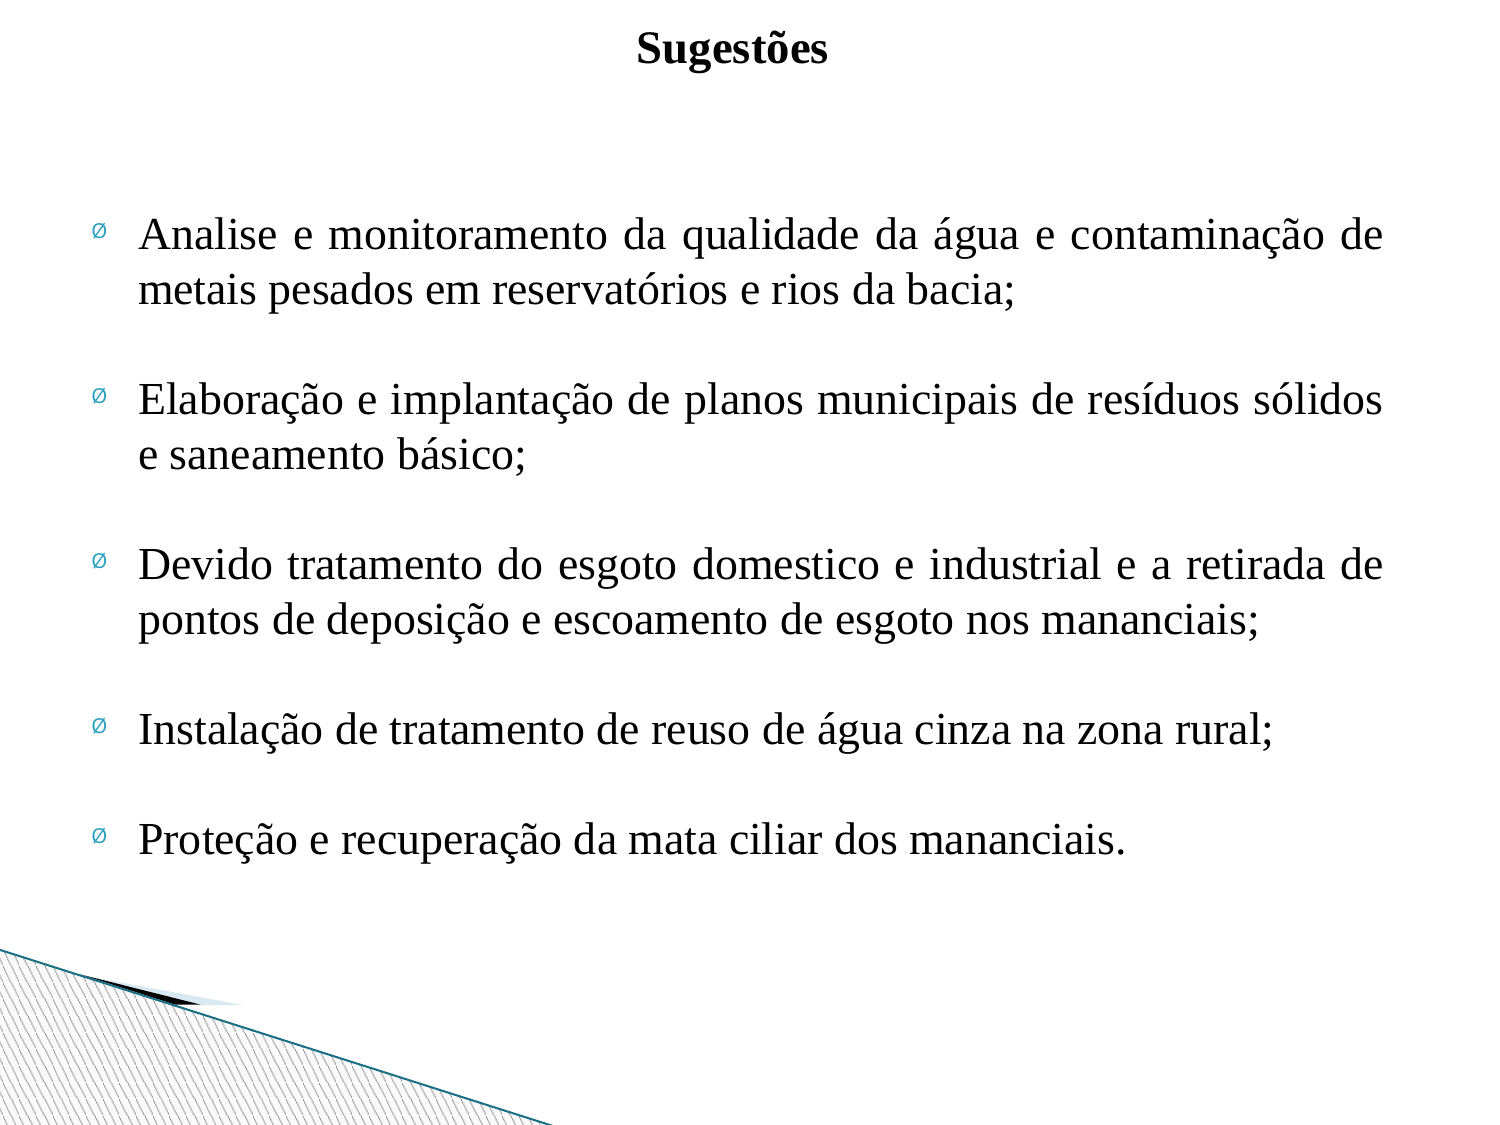

# Sugestões
Analise e monitoramento da qualidade da água e contaminação de metais pesados em reservatórios e rios da bacia;
Elaboração e implantação de planos municipais de resíduos sólidos e saneamento básico;
Devido tratamento do esgoto domestico e industrial e a retirada de pontos de deposição e escoamento de esgoto nos mananciais;
Instalação de tratamento de reuso de água cinza na zona rural;
Proteção e recuperação da mata ciliar dos mananciais.